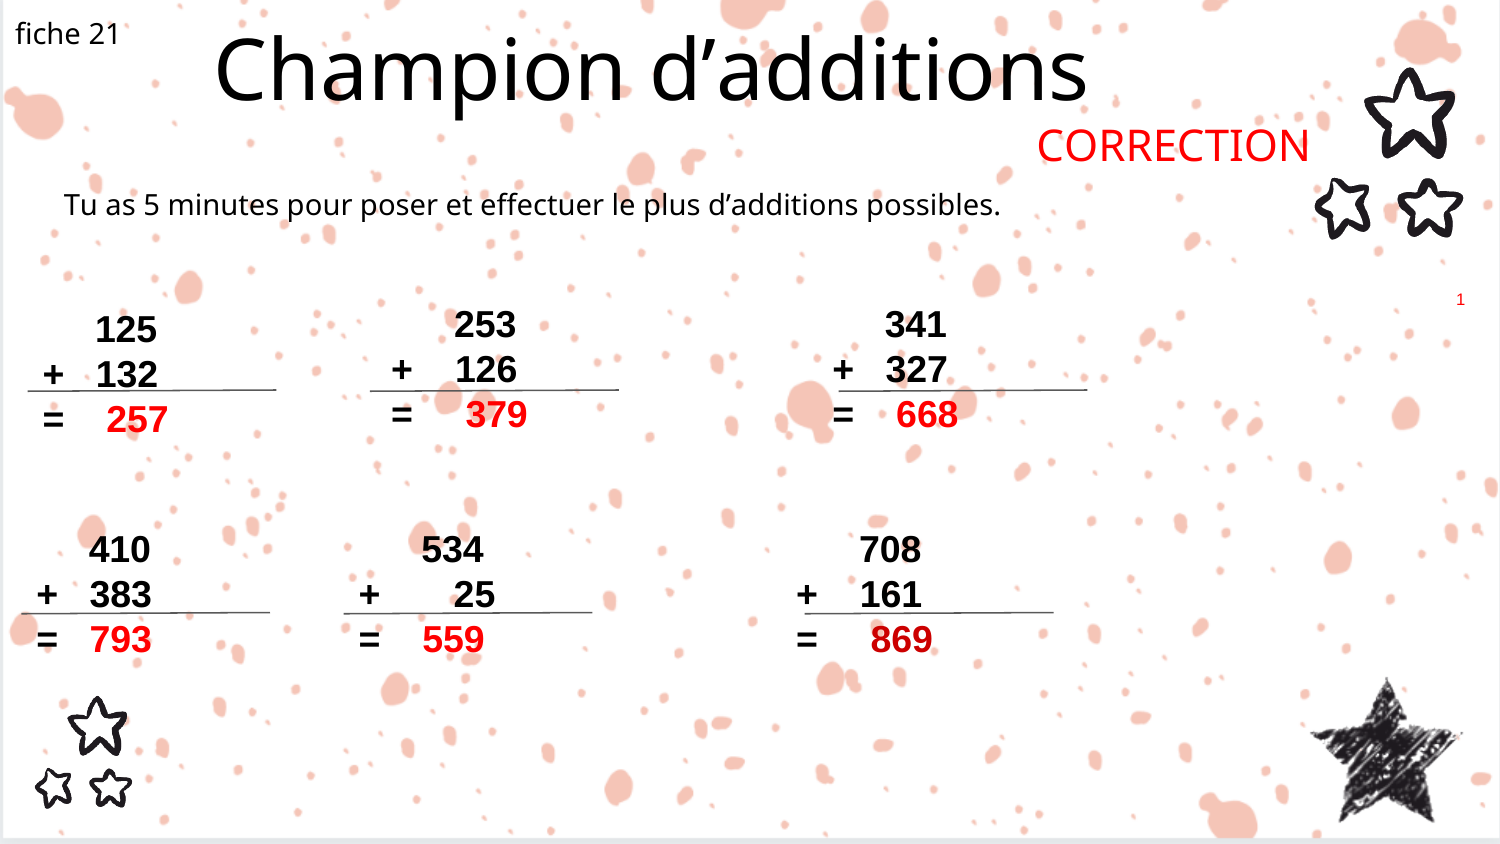

fiche 21
Champion d’additions
CORRECTION
Tu as 5 minutes pour poser et effectuer le plus d’additions possibles.
1
 253
+ 126
= 379
 341
+ 327
= 668
 125
+ 132
= 257
 410
+ 383
= 793
 534
+ 25
= 559
 708
+ 161
= 869